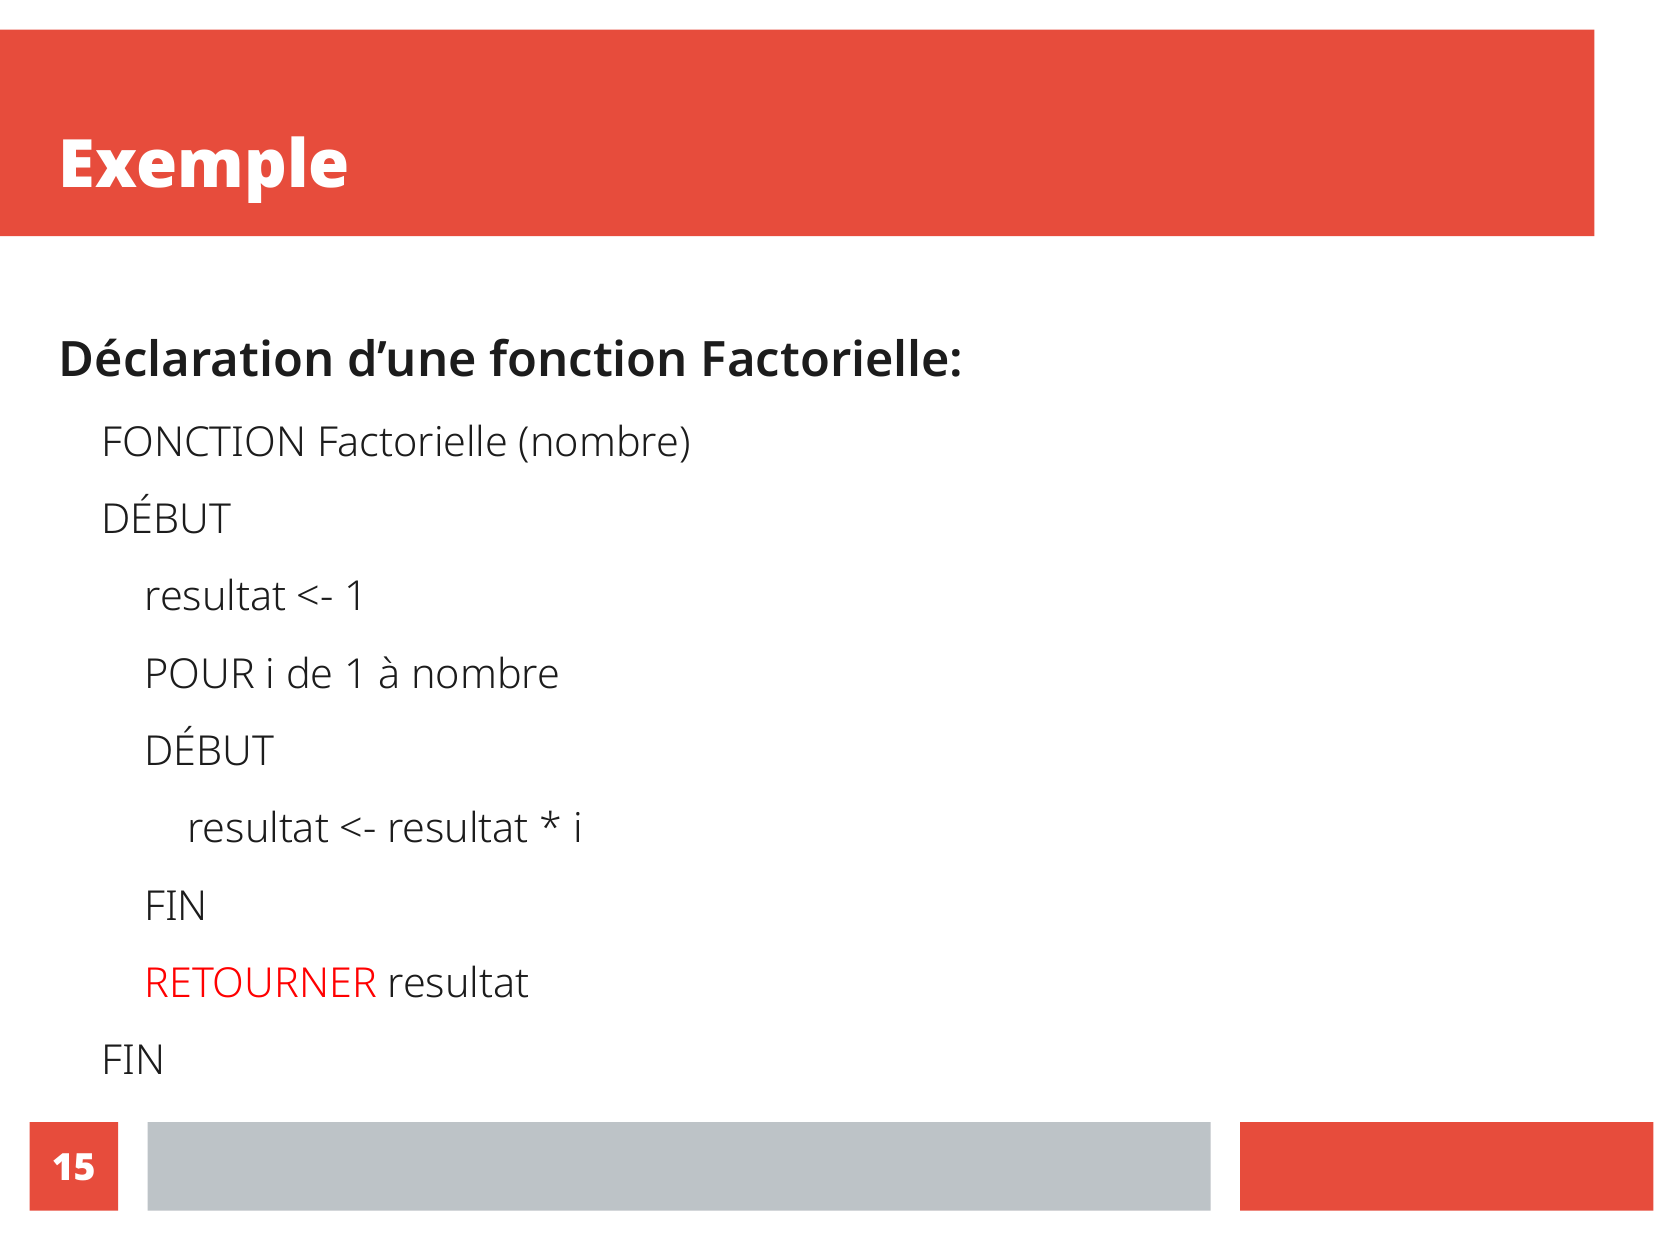

# Exemple
Déclaration d’une fonction Factorielle:
FONCTION Factorielle (nombre)
DÉBUT
 resultat <- 1
 POUR i de 1 à nombre
 DÉBUT
 resultat <- resultat * i
 FIN
 RETOURNER resultat
FIN
15